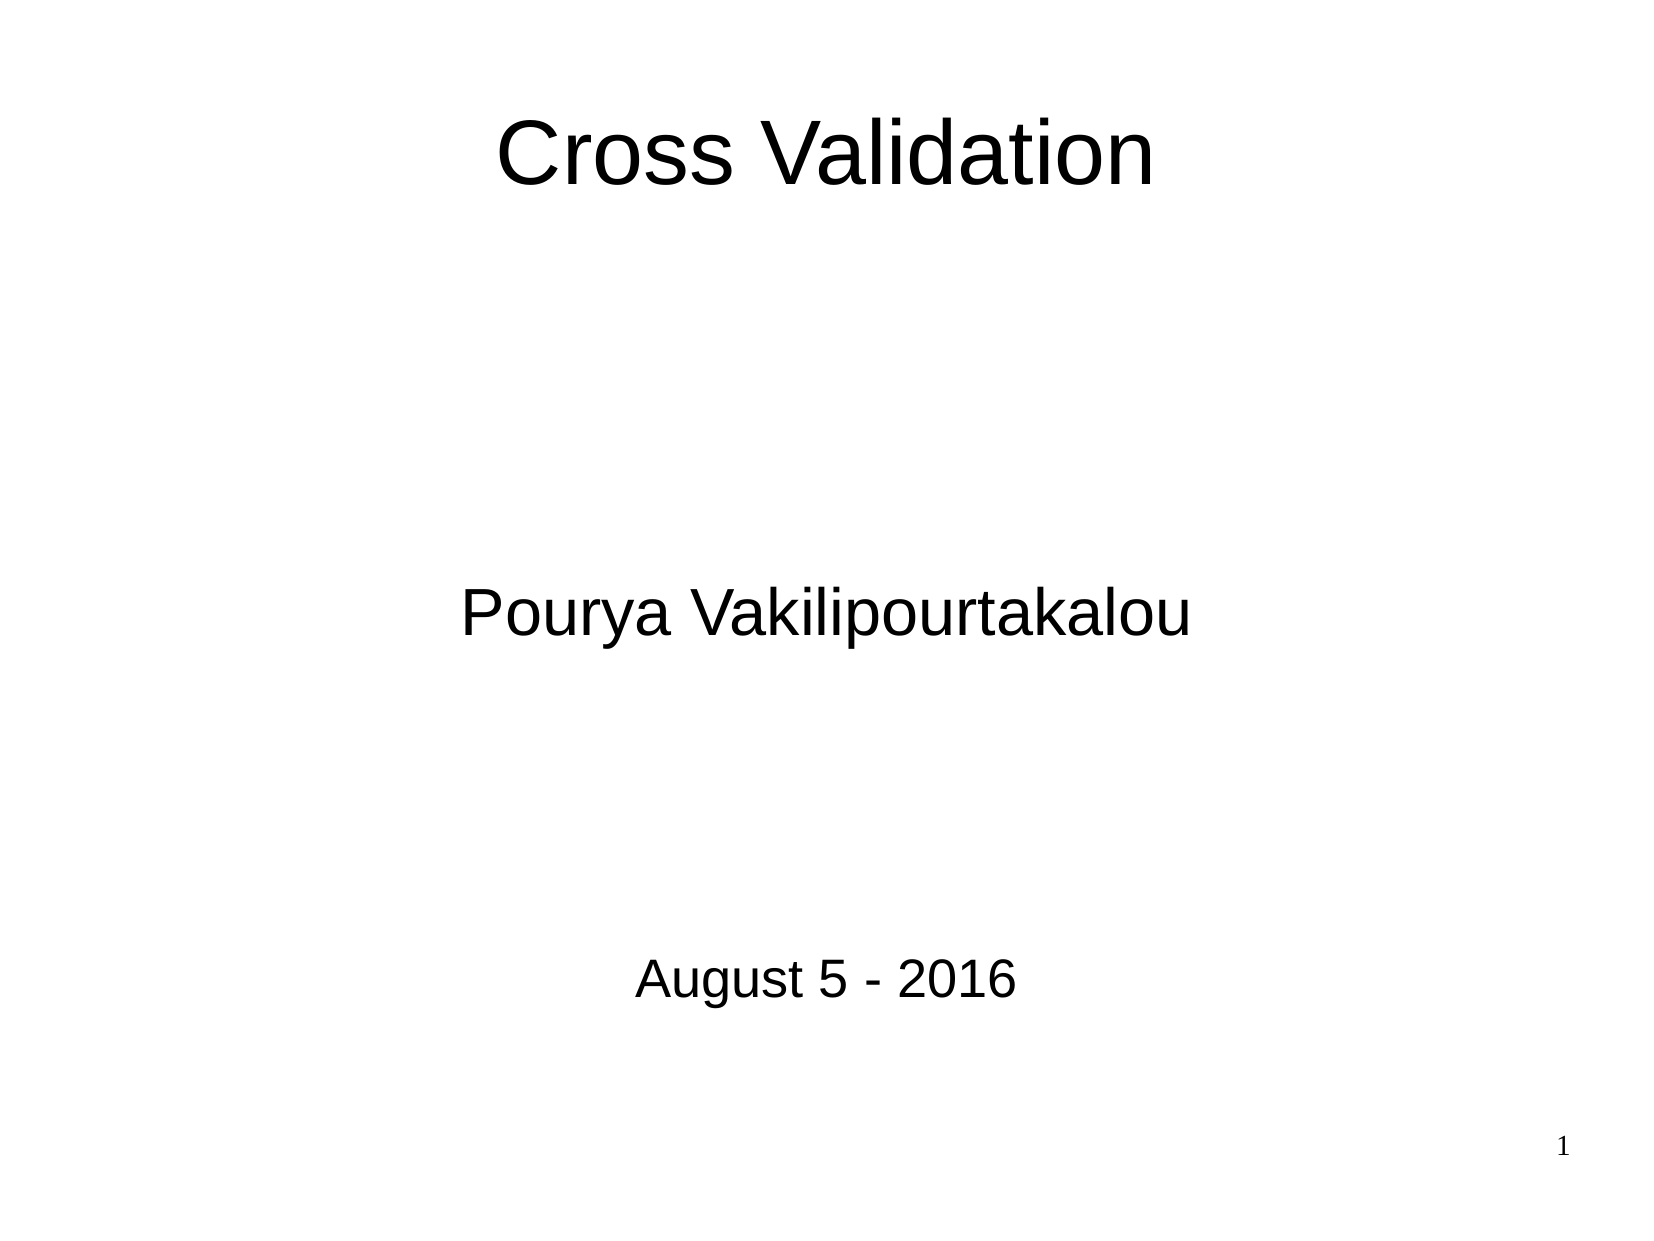

# Cross Validation
Pourya Vakilipourtakalou
August 5 - 2016
1